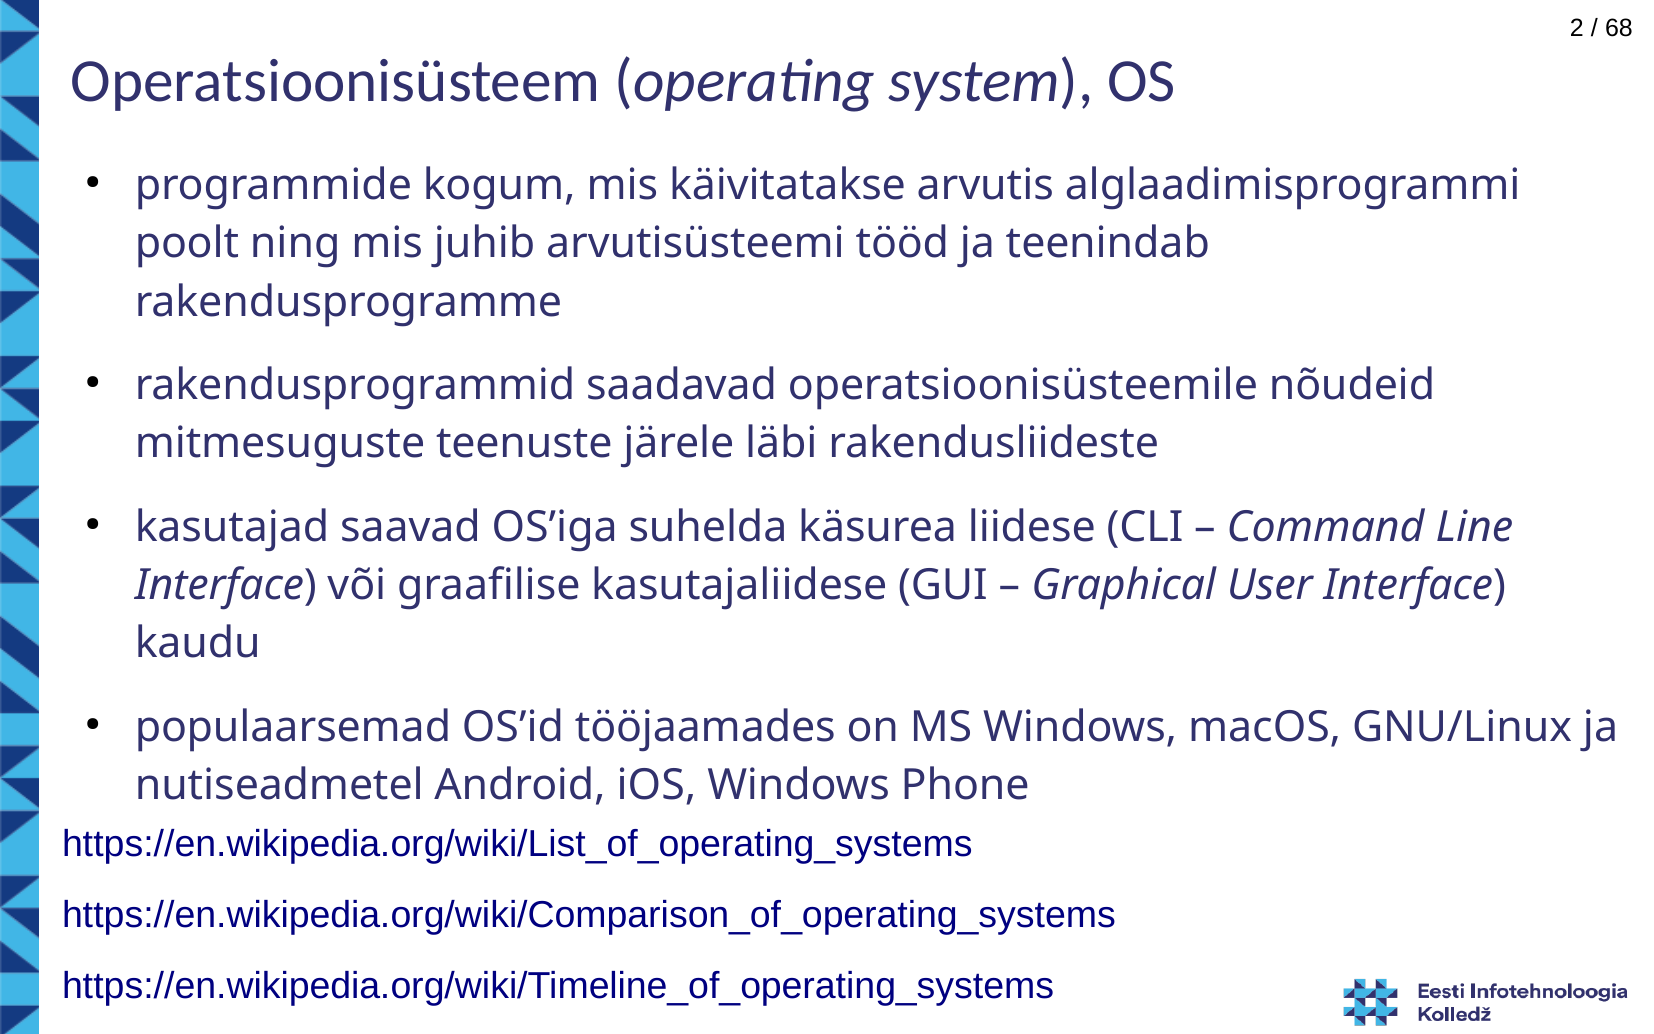

# Operatsioonisüsteem (operating system), OS
programmide kogum, mis käivitatakse arvutis alglaadimisprogrammi poolt ning mis juhib arvutisüsteemi tööd ja teenindab rakendusprogramme
rakendusprogrammid saadavad operatsioonisüsteemile nõudeid mitmesuguste teenuste järele läbi rakendusliideste
kasutajad saavad OS’iga suhelda käsurea liidese (CLI – Command Line Interface) või graafilise kasutajaliidese (GUI – Graphical User Interface) kaudu
populaarsemad OS’id tööjaamades on MS Windows, macOS, GNU/Linux ja nutiseadmetel Android, iOS, Windows Phone
https://en.wikipedia.org/wiki/List_of_operating_systems
https://en.wikipedia.org/wiki/Comparison_of_operating_systems
https://en.wikipedia.org/wiki/Timeline_of_operating_systems